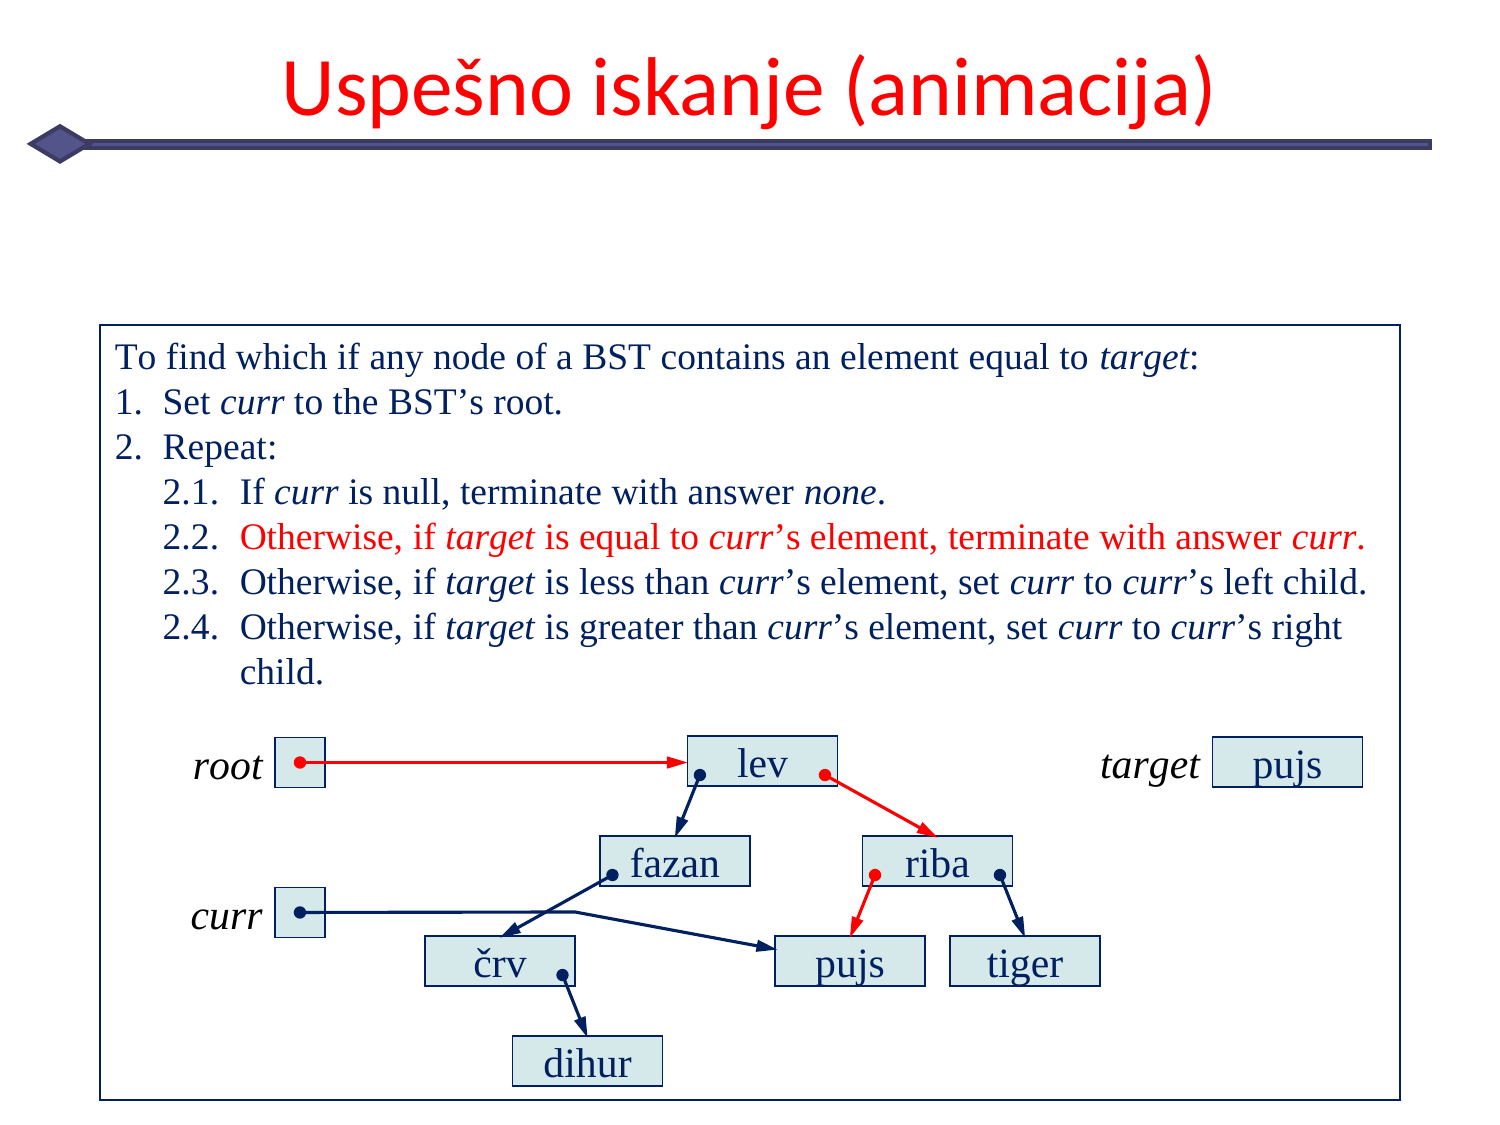

# Uspešno iskanje (animacija)
To find which if any node of a BST contains an element equal to target:
1.	Set curr to the BST’s root.
2.	Repeat:
	2.1.	If curr is null, terminate with answer none.
	2.2.	Otherwise, if target is equal to curr’s element, terminate with answer curr.
	2.3.	Otherwise, if target is less than curr’s element, set curr to curr’s left child.
	2.4.	Otherwise, if target is greater than curr’s element, set curr to curr’s right
		child.
lev
target
pujs
root
fazan
riba
črv
pujs
tiger
dihur
To find which if any node of a BST contains an element equal to target:
1.	Set curr to the BST’s root.
2.	Repeat:
	2.1.	If curr is null, terminate with answer none.
	2.2.	Otherwise, if target is equal to curr’s element, terminate with answer curr.
	2.3.	Otherwise, if target is less than curr’s element, set curr to curr’s left child.
	2.4.	Otherwise, if target is greater than curr’s element, set curr to curr’s right
		child.
lev
target
pujs
root
fazan
riba
curr
črv
pujs
tiger
dihur
To find which if any node of a BST contains an element equal to target:
1.	Set curr to the BST’s root.
2.	Repeat:
	2.1.	If curr is null, terminate with answer none.
	2.2.	Otherwise, if target is equal to curr’s element, terminate with answer curr.
	2.3.	Otherwise, if target is less than curr’s element, set curr to curr’s left child.
	2.4.	Otherwise, if target is greater than curr’s element, set curr to curr’s right
		child.
lev
target
pujs
root
fazan
riba
curr
črv
pujs
tiger
dihur
To find which if any node of a BST contains an element equal to target:
1.	Set curr to the BST’s root.
2.	Repeat:
	2.1.	If curr is null, terminate with answer none.
	2.2.	Otherwise, if target is equal to curr’s element, terminate with answer curr.
	2.3.	Otherwise, if target is less than curr’s element, set curr to curr’s left child.
	2.4.	Otherwise, if target is greater than curr’s element, set curr to curr’s right
		child.
lev
target
pujs
root
fazan
riba
curr
črv
pujs
tiger
dihur
To find which if any node of a BST contains an element equal to target:
1.	Set curr to the BST’s root.
2.	Repeat:
	2.1.	If curr is null, terminate with answer none.
	2.2.	Otherwise, if target is equal to curr’s element, terminate with answer curr.
	2.3.	Otherwise, if target is less than curr’s element, set curr to curr’s left child.
	2.4.	Otherwise, if target is greater than curr’s element, set curr to curr’s right
		child.
lev
target
pujs
root
fazan
riba
curr
črv
pujs
tiger
dihur